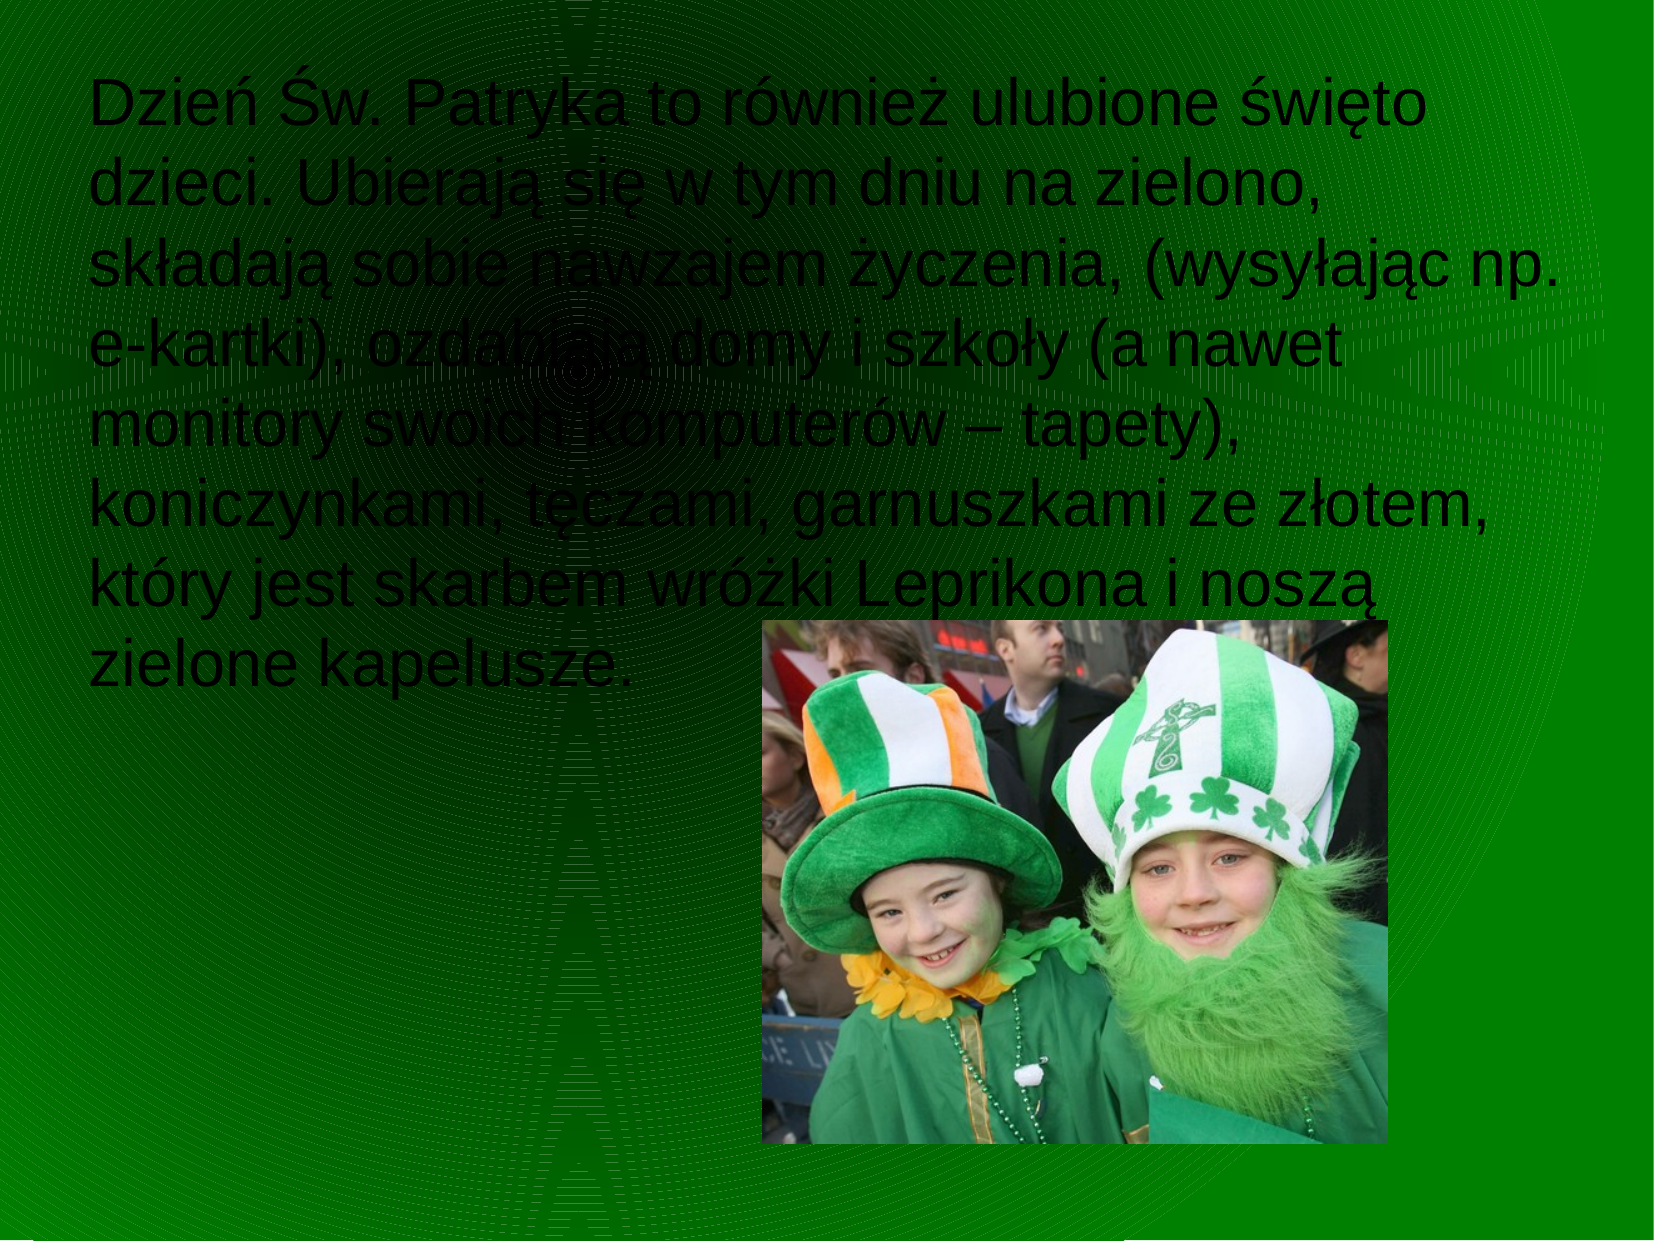

# Dzień Św. Patryka to również ulubione święto dzieci. Ubierają się w tym dniu na zielono, składają sobie nawzajem życzenia, (wysyłając np. e-kartki), ozdabiają domy i szkoły (a nawet monitory swoich komputerów – tapety), koniczynkami, tęczami, garnuszkami ze złotem, który jest skarbem wróżki Leprikona i noszą zielone kapelusze.